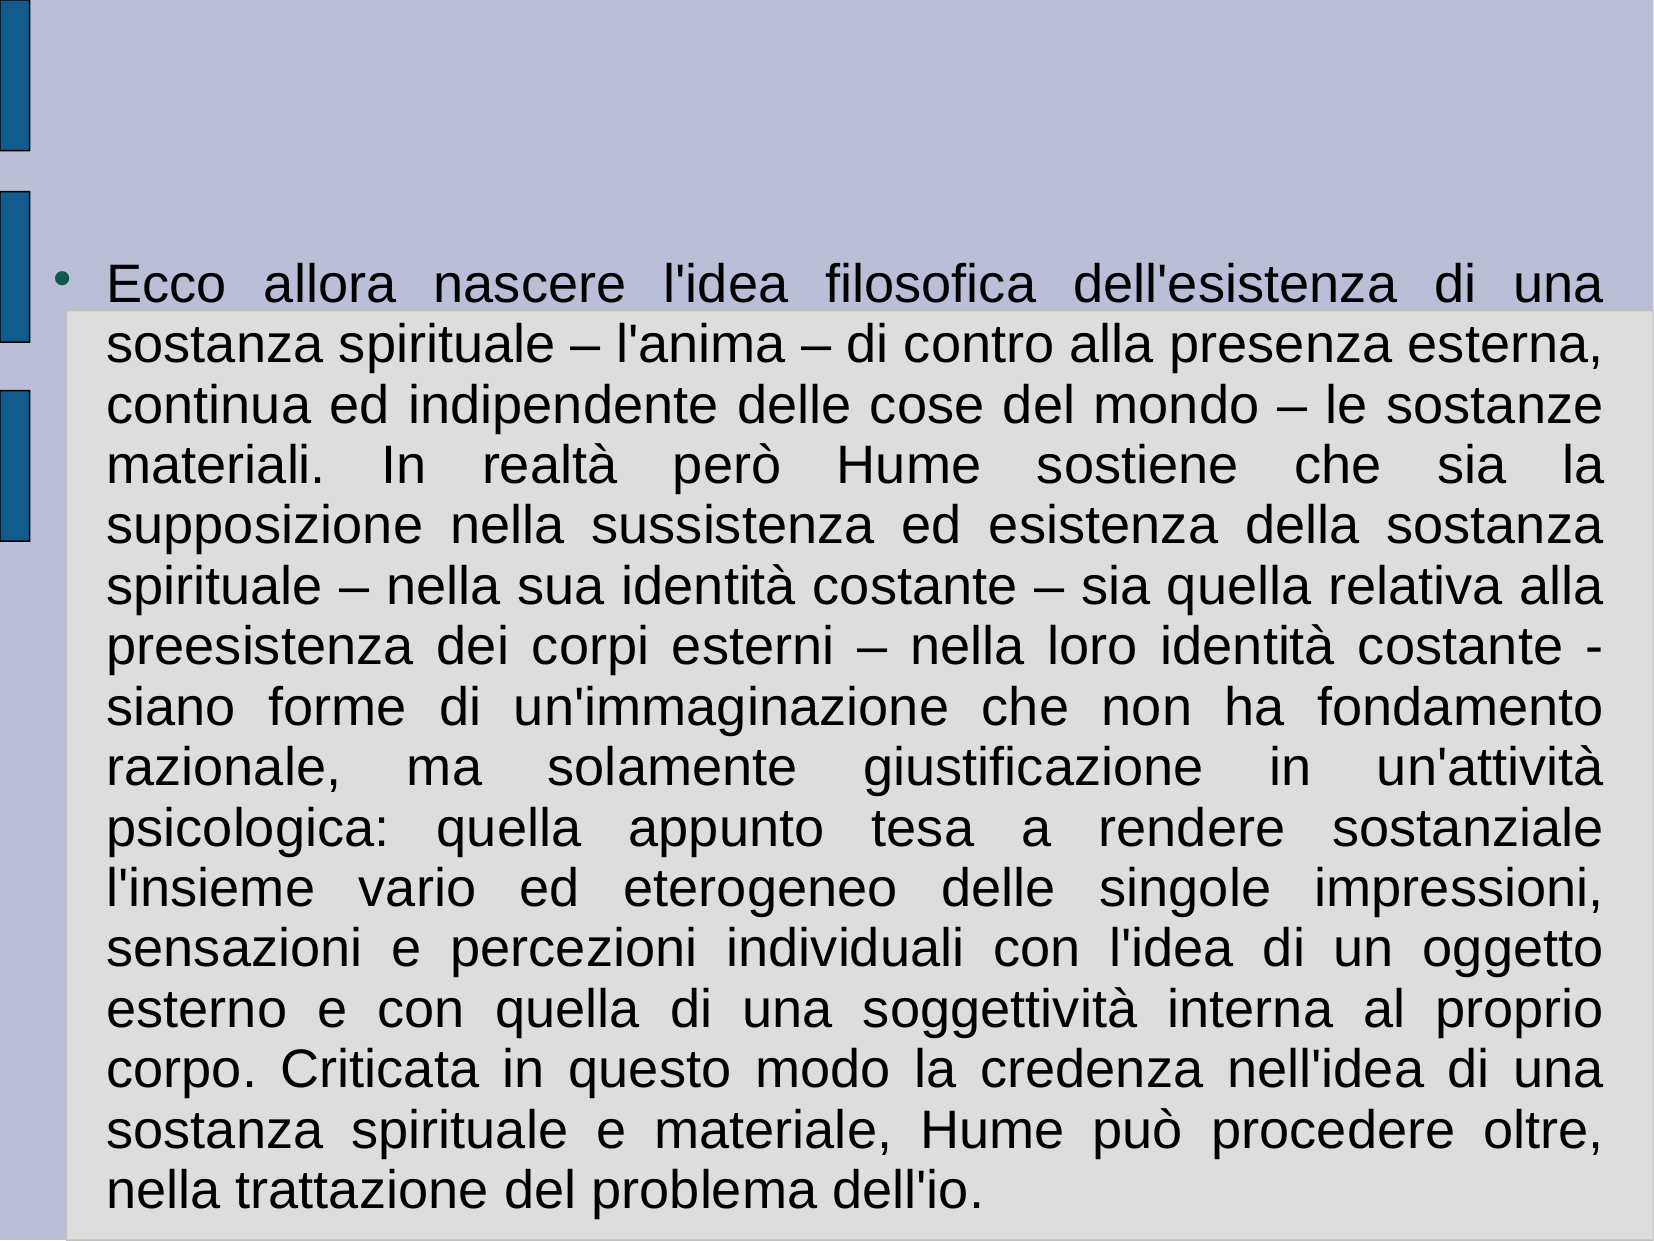

#
Ecco allora nascere l'idea filosofica dell'esistenza di una sostanza spirituale – l'anima – di contro alla presenza esterna, continua ed indipendente delle cose del mondo – le sostanze materiali. In realtà però Hume sostiene che sia la supposizione nella sussistenza ed esistenza della sostanza spirituale – nella sua identità costante – sia quella relativa alla preesistenza dei corpi esterni – nella loro identità costante - siano forme di un'immaginazione che non ha fondamento razionale, ma solamente giustificazione in un'attività psicologica: quella appunto tesa a rendere sostanziale l'insieme vario ed eterogeneo delle singole impressioni, sensazioni e percezioni individuali con l'idea di un oggetto esterno e con quella di una soggettività interna al proprio corpo. Criticata in questo modo la credenza nell'idea di una sostanza spirituale e materiale, Hume può procedere oltre, nella trattazione del problema dell'io.